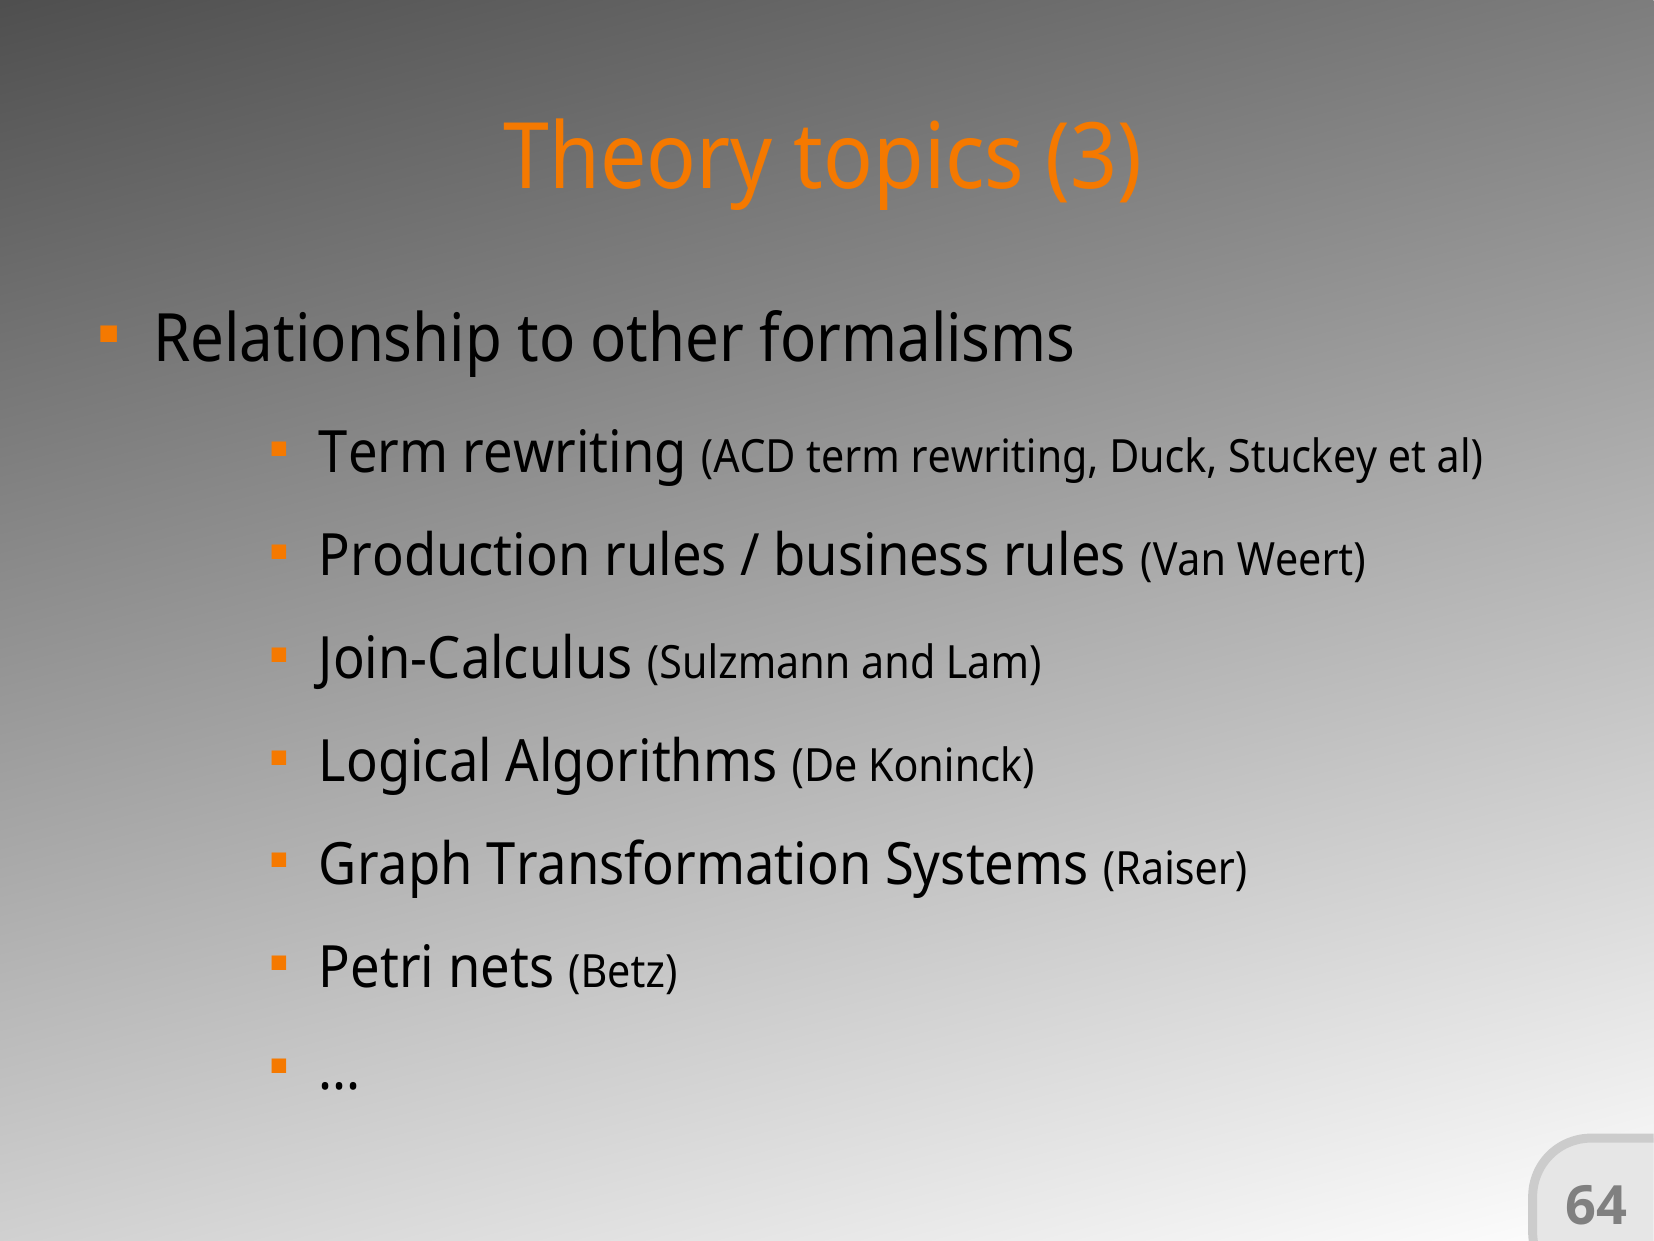

# Theory topics (3)
Relationship to other formalisms
Term rewriting (ACD term rewriting, Duck, Stuckey et al)
Production rules / business rules (Van Weert)
Join-Calculus (Sulzmann and Lam)
Logical Algorithms (De Koninck)
Graph Transformation Systems (Raiser)
Petri nets (Betz)
...
64